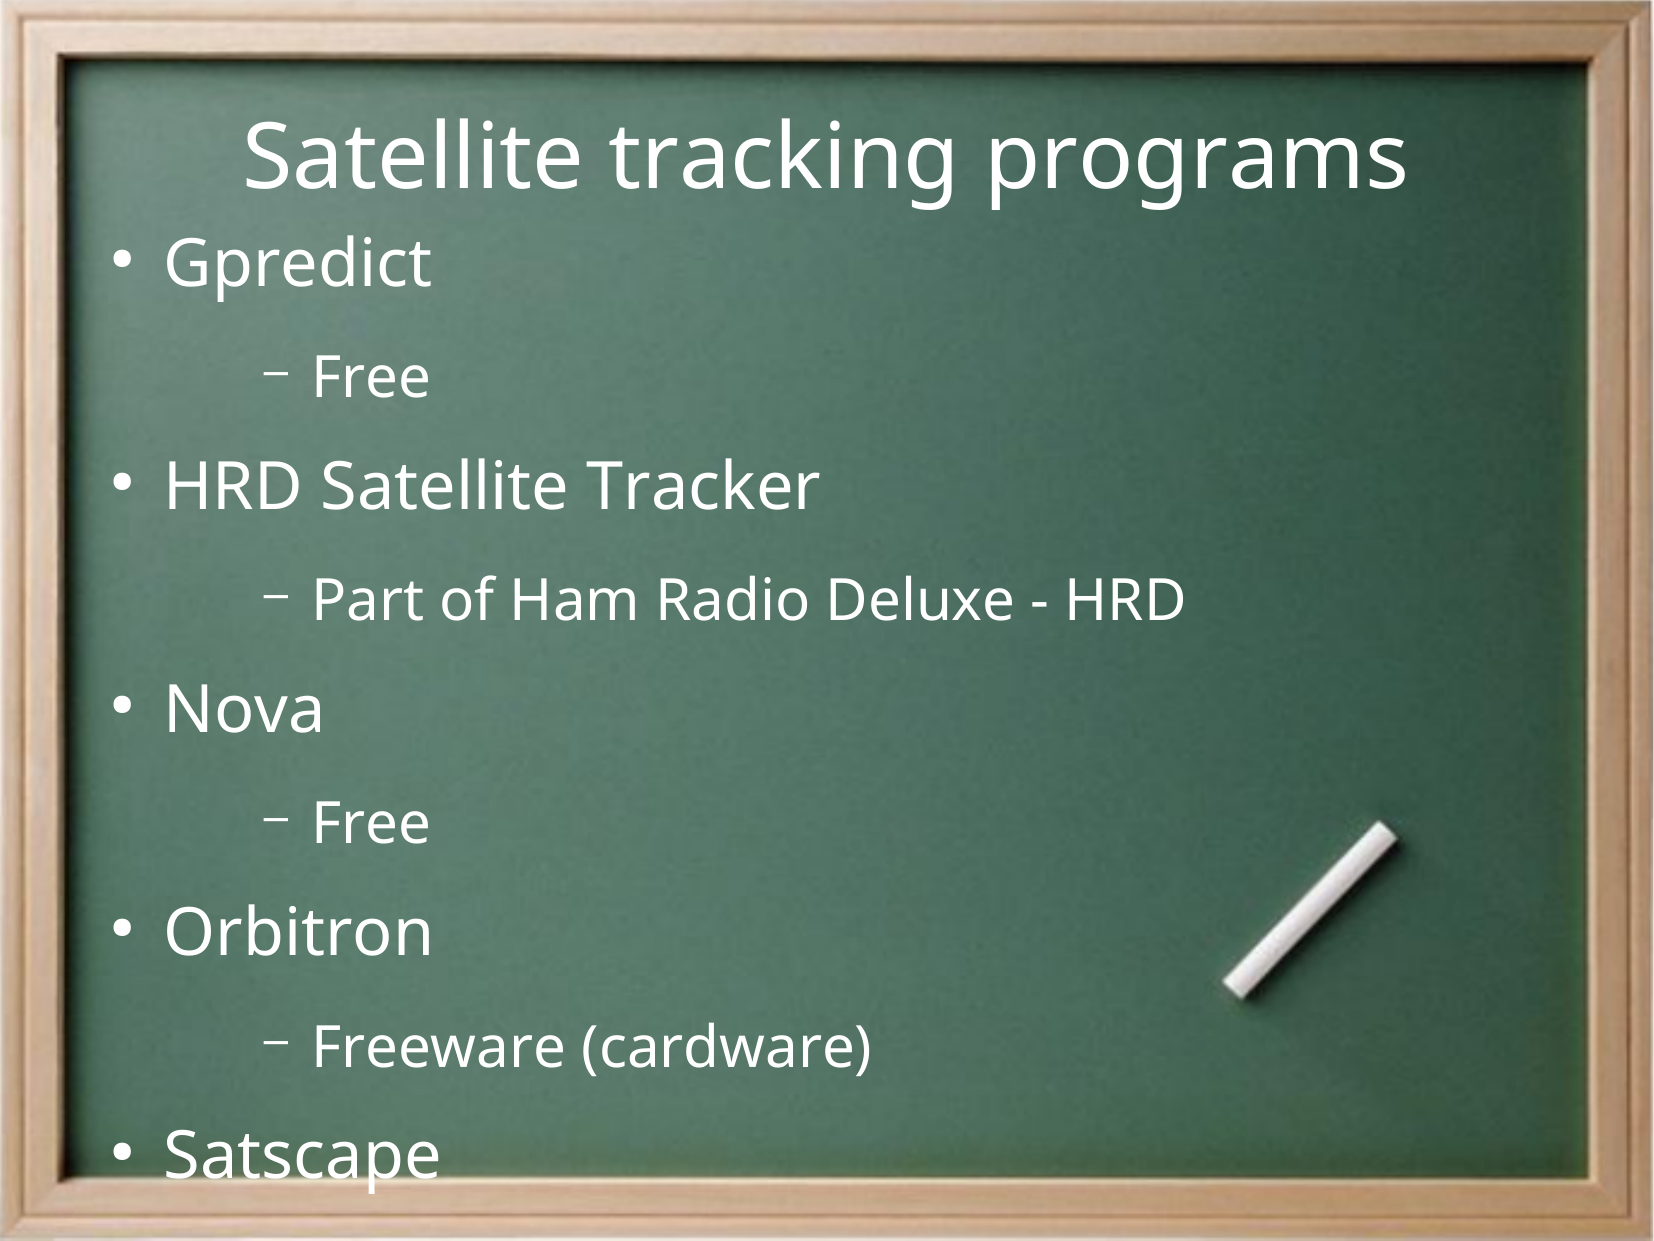

# Satellite tracking programs
Gpredict
Free
HRD Satellite Tracker
Part of Ham Radio Deluxe - HRD
Nova
Free
Orbitron
Freeware (cardware)
Satscape
Freeware